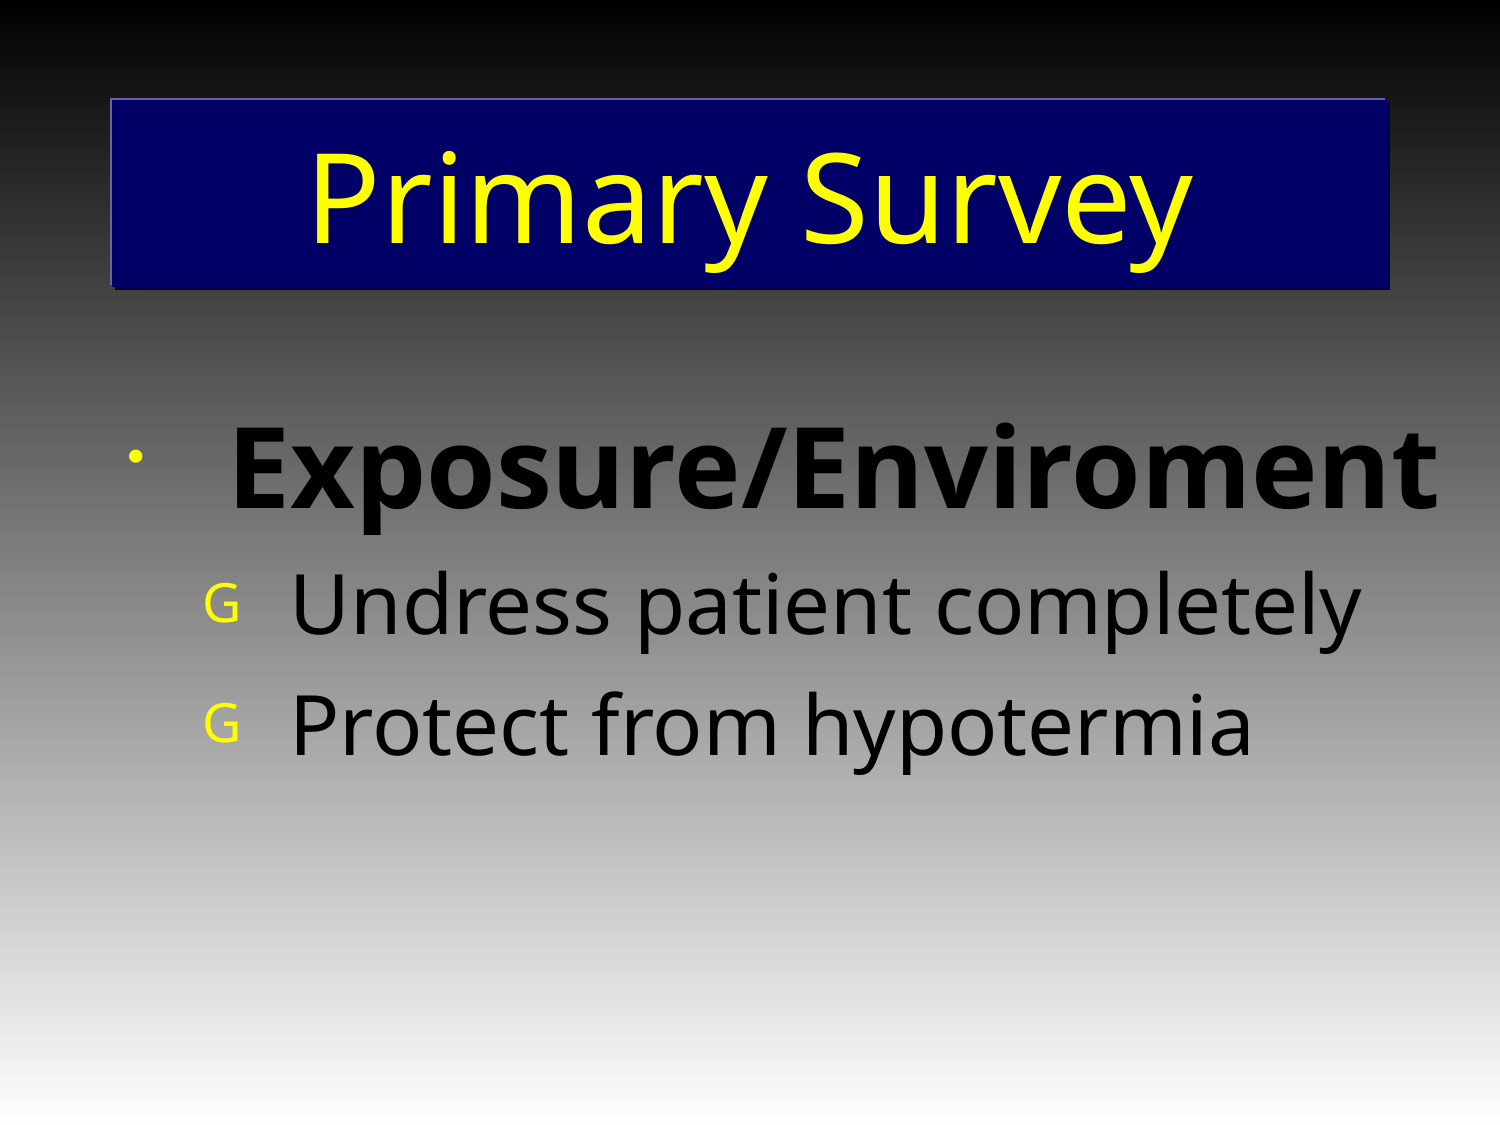

Primary Survey
# Exposure/Enviroment
Undress patient completely
Protect from hypotermia